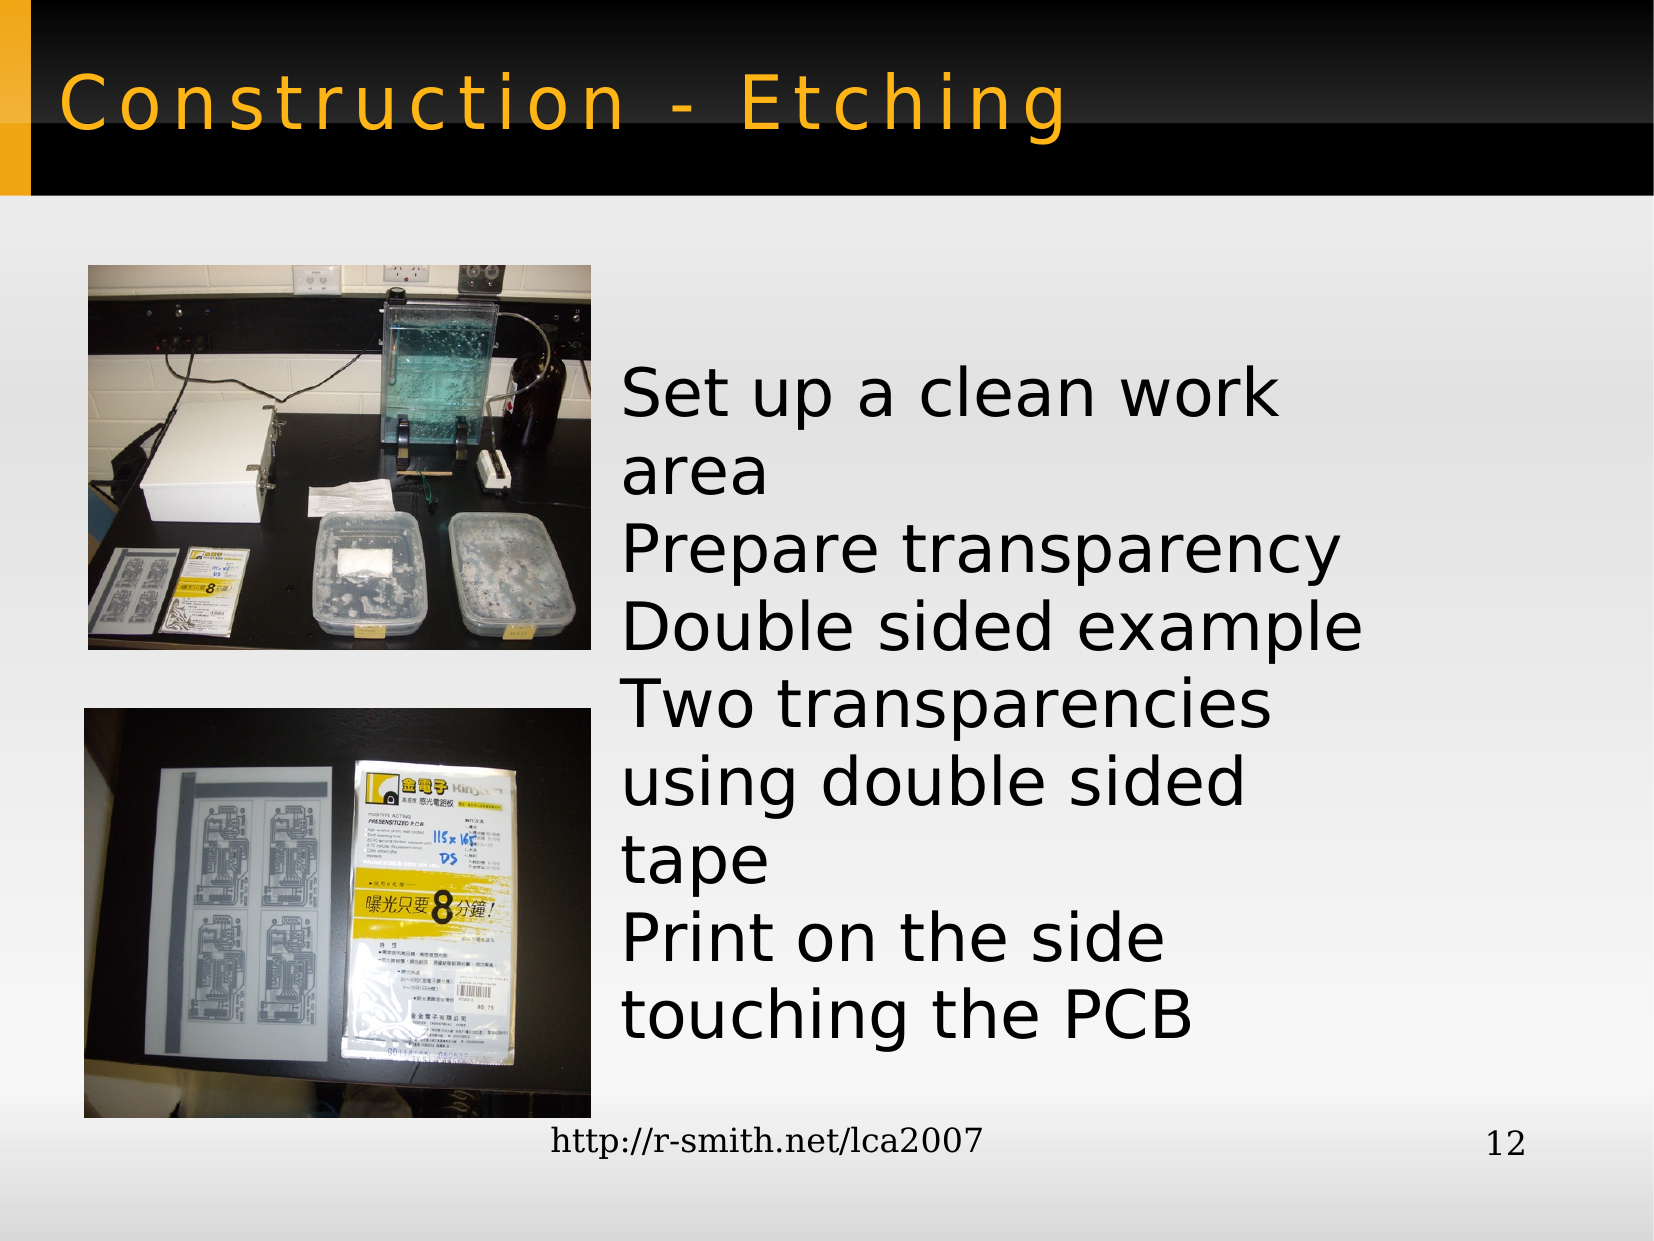

# Construction - Etching
Set up a clean work area
Prepare transparency
Double sided example
Two transparencies using double sided tape
Print on the side touching the PCB
http://r-smith.net/lca2007
12